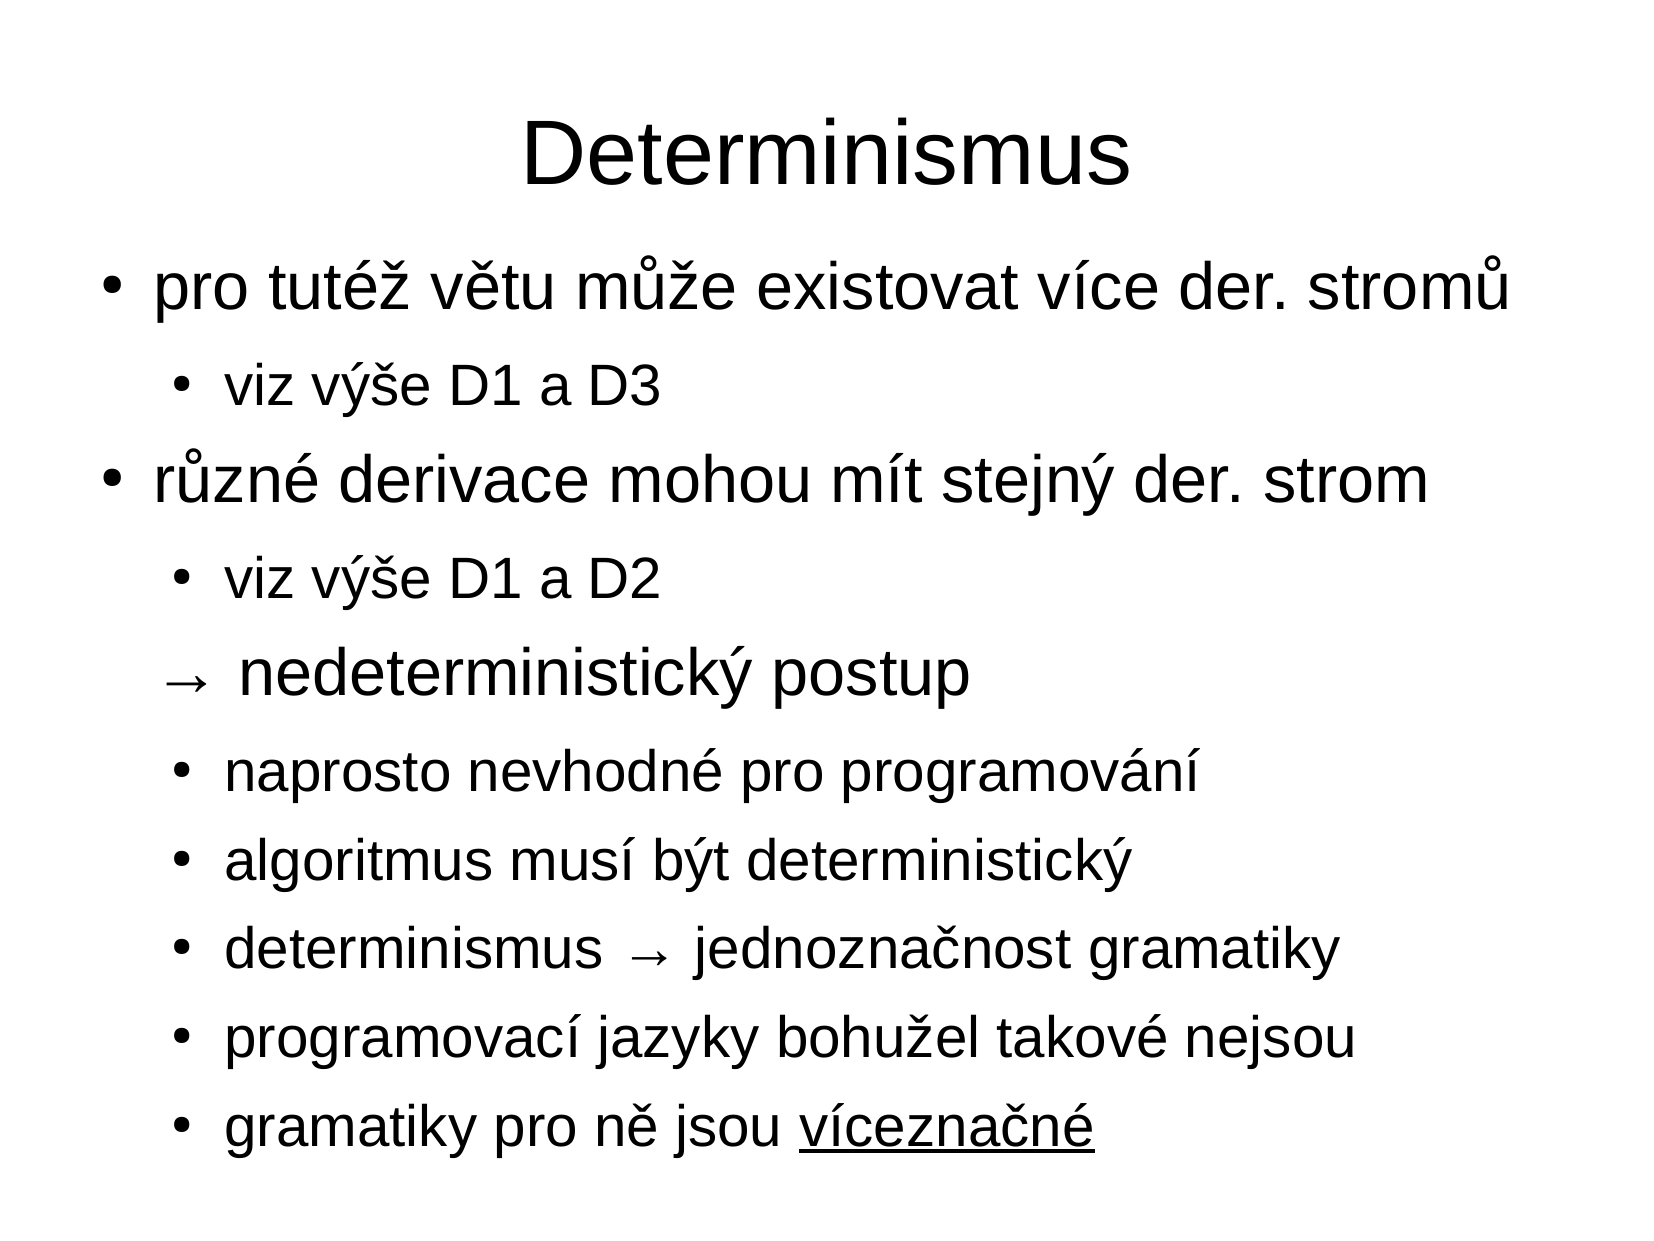

# Determinismus
pro tutéž větu může existovat více der. stromů
viz výše D1 a D3
různé derivace mohou mít stejný der. strom
viz výše D1 a D2
→ nedeterministický postup
naprosto nevhodné pro programování
algoritmus musí být deterministický
determinismus → jednoznačnost gramatiky
programovací jazyky bohužel takové nejsou
gramatiky pro ně jsou víceznačné